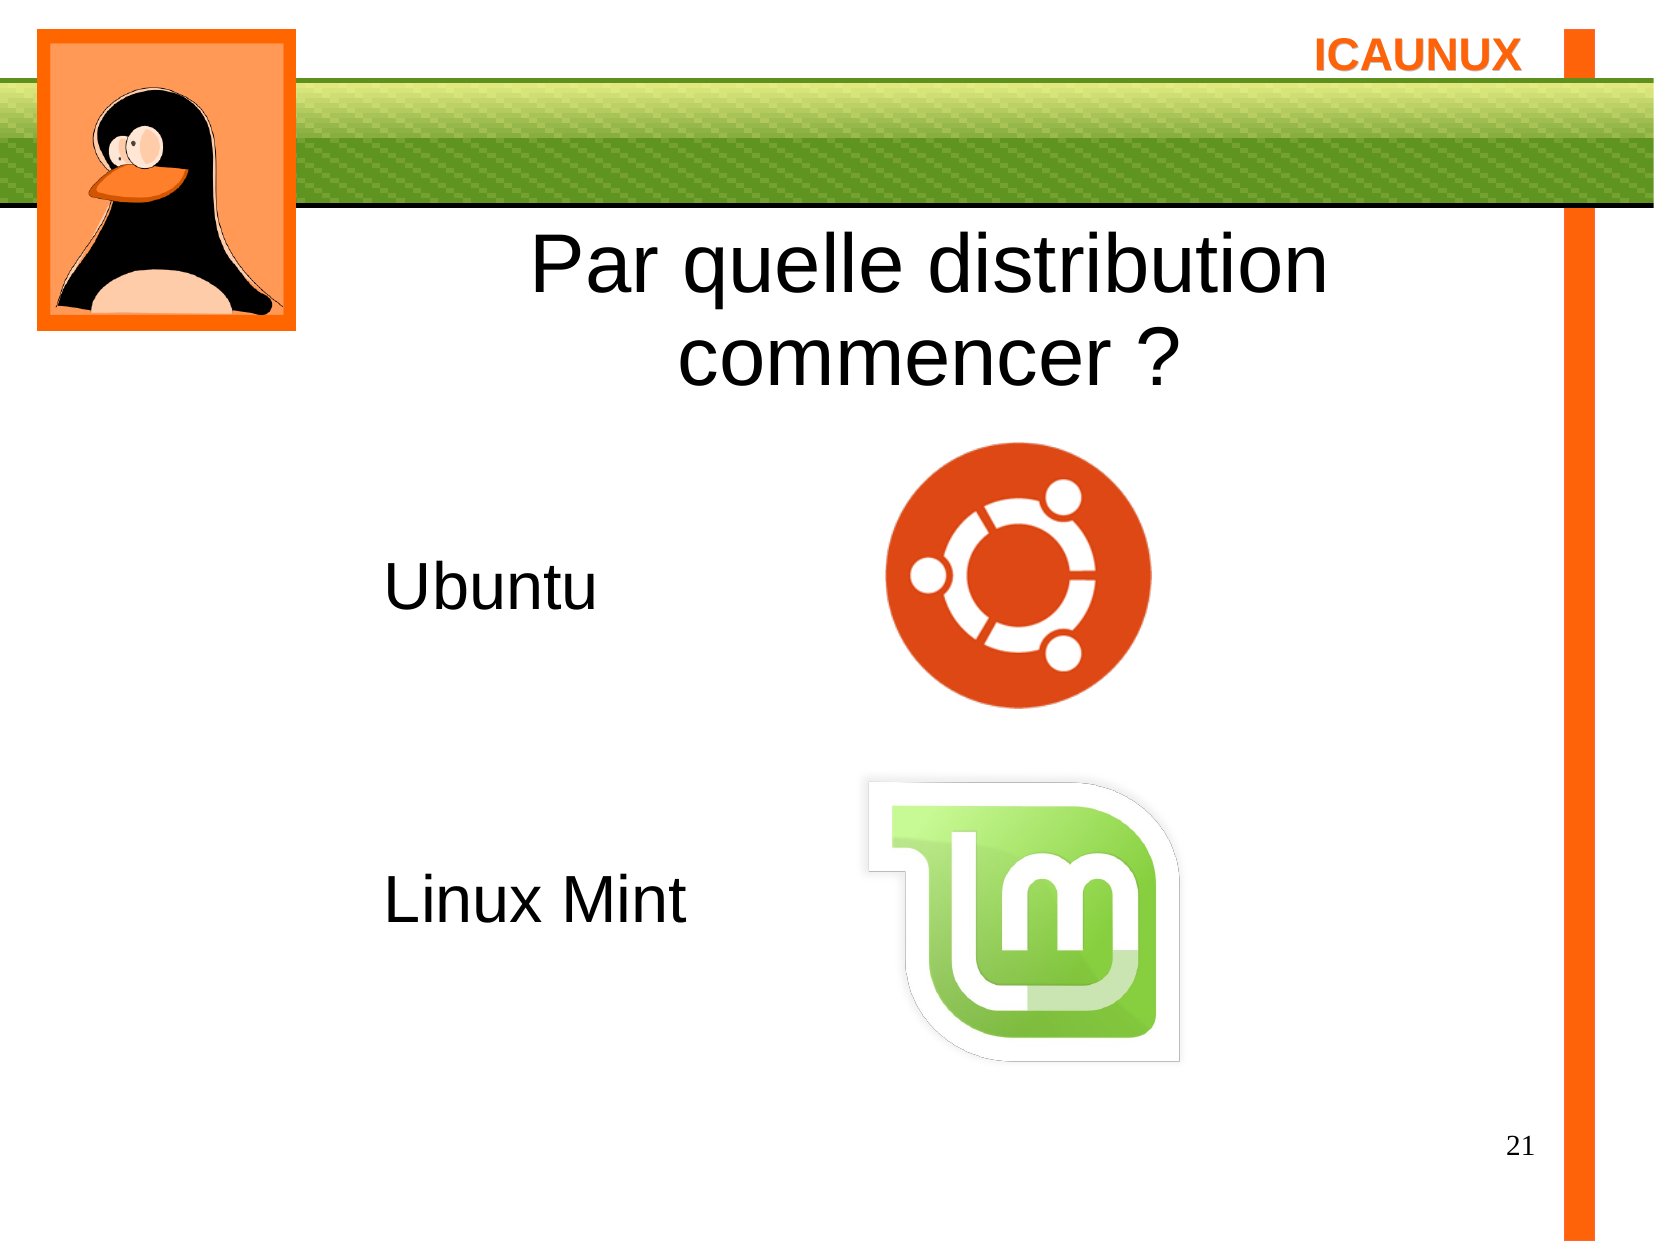

# Par quelle distribution commencer ?
Ubuntu
Linux Mint
21